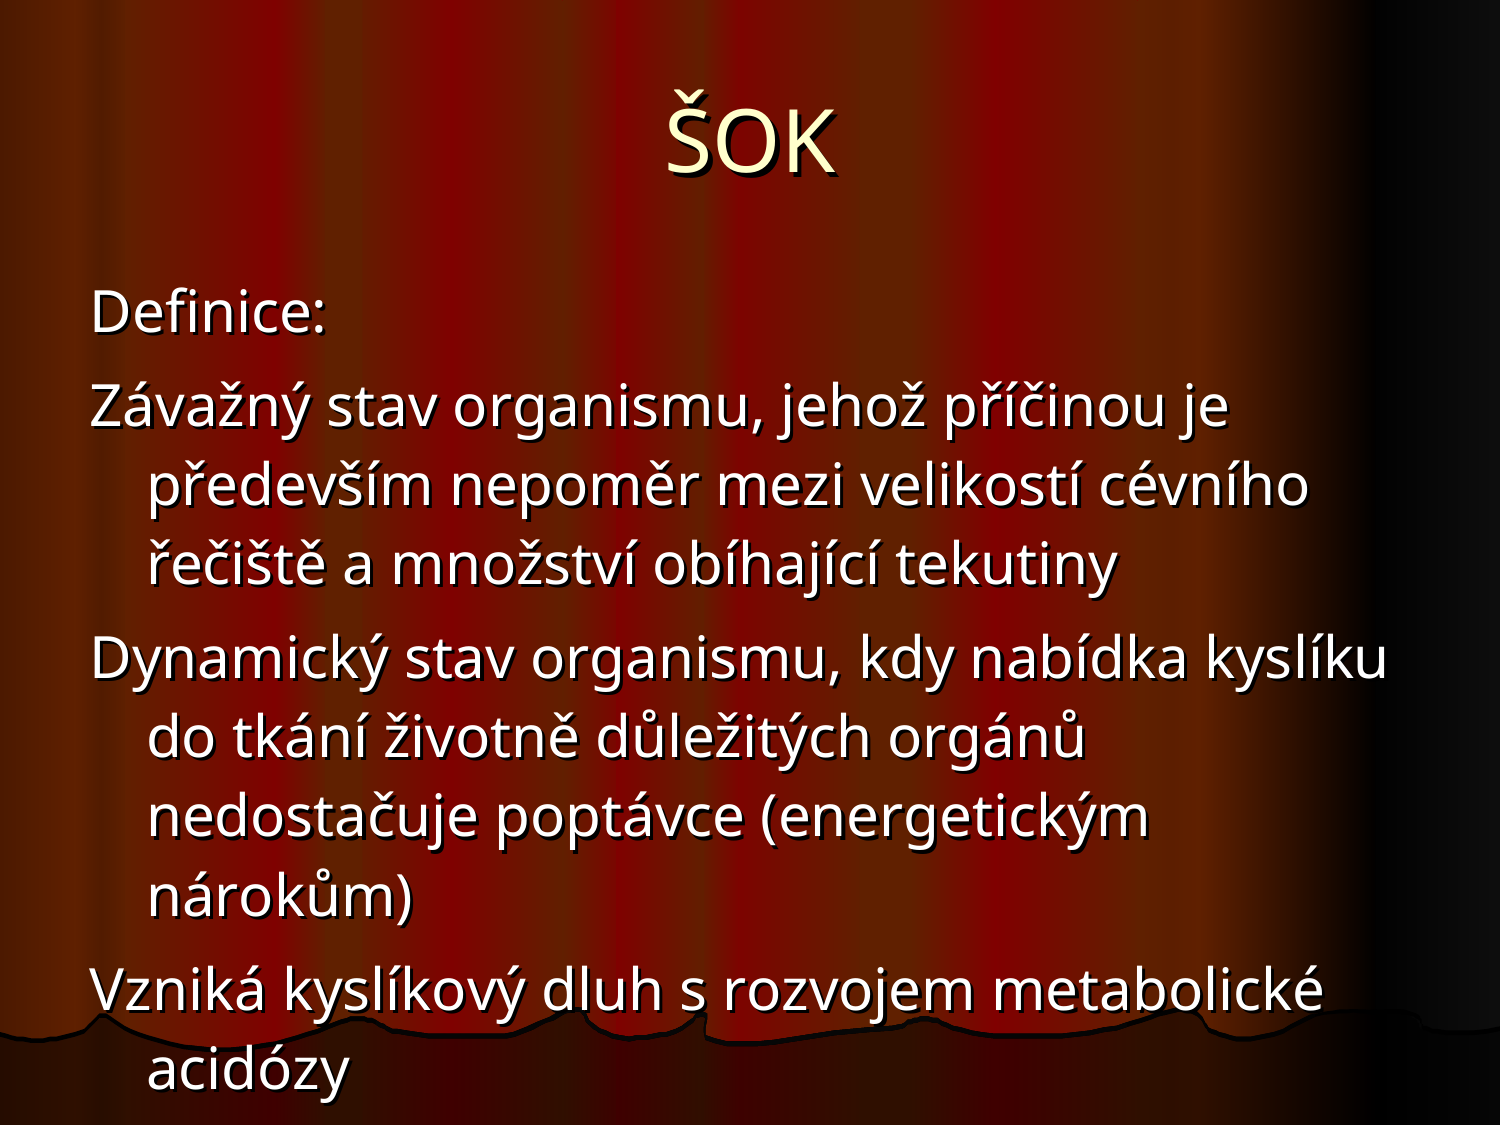

# ŠOK
Definice:
Závažný stav organismu, jehož příčinou je především nepoměr mezi velikostí cévního řečiště a množství obíhající tekutiny
Dynamický stav organismu, kdy nabídka kyslíku do tkání životně důležitých orgánů nedostačuje poptávce (energetickým nárokům)
Vzniká kyslíkový dluh s rozvojem metabolické acidózy